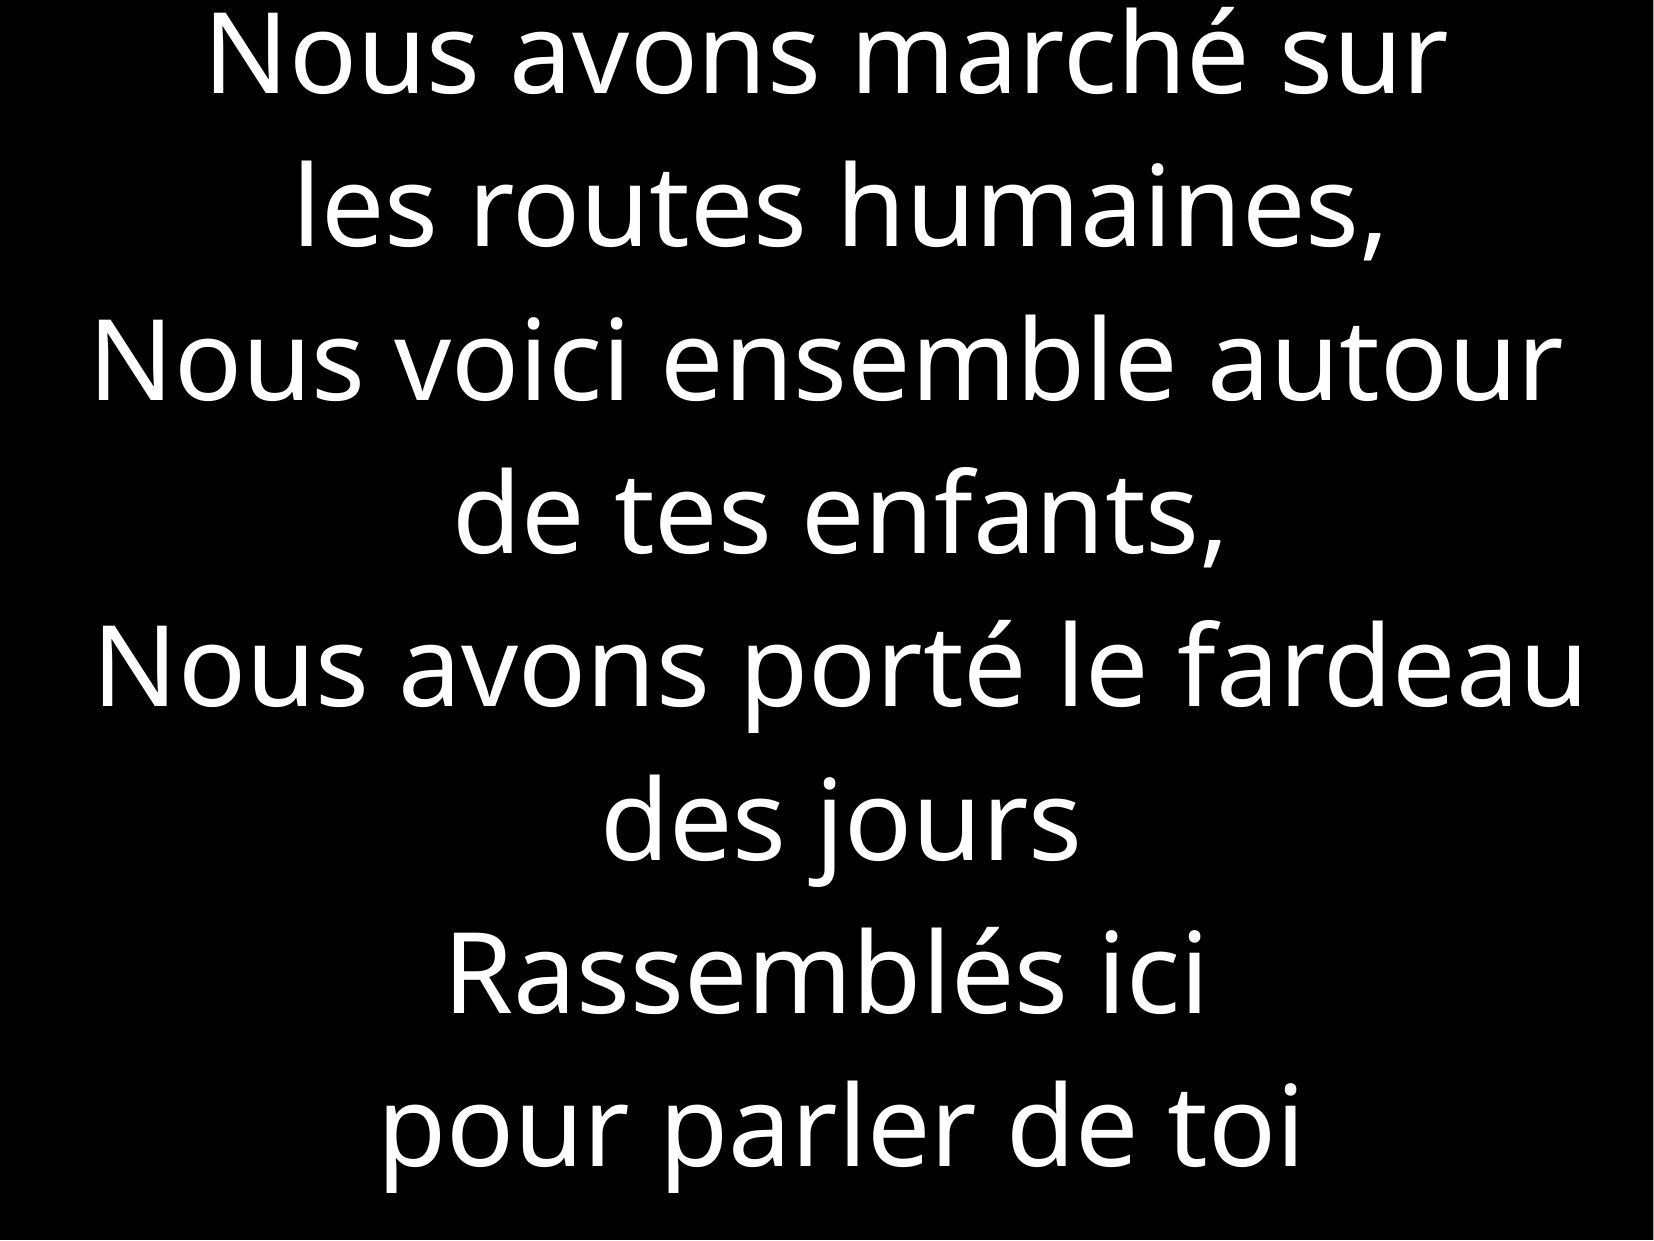

# Nous avons marché sur
les routes humaines,
Nous voici ensemble autour
de tes enfants,
Nous avons porté le fardeau des jours
Rassemblés ici
pour parler de toi